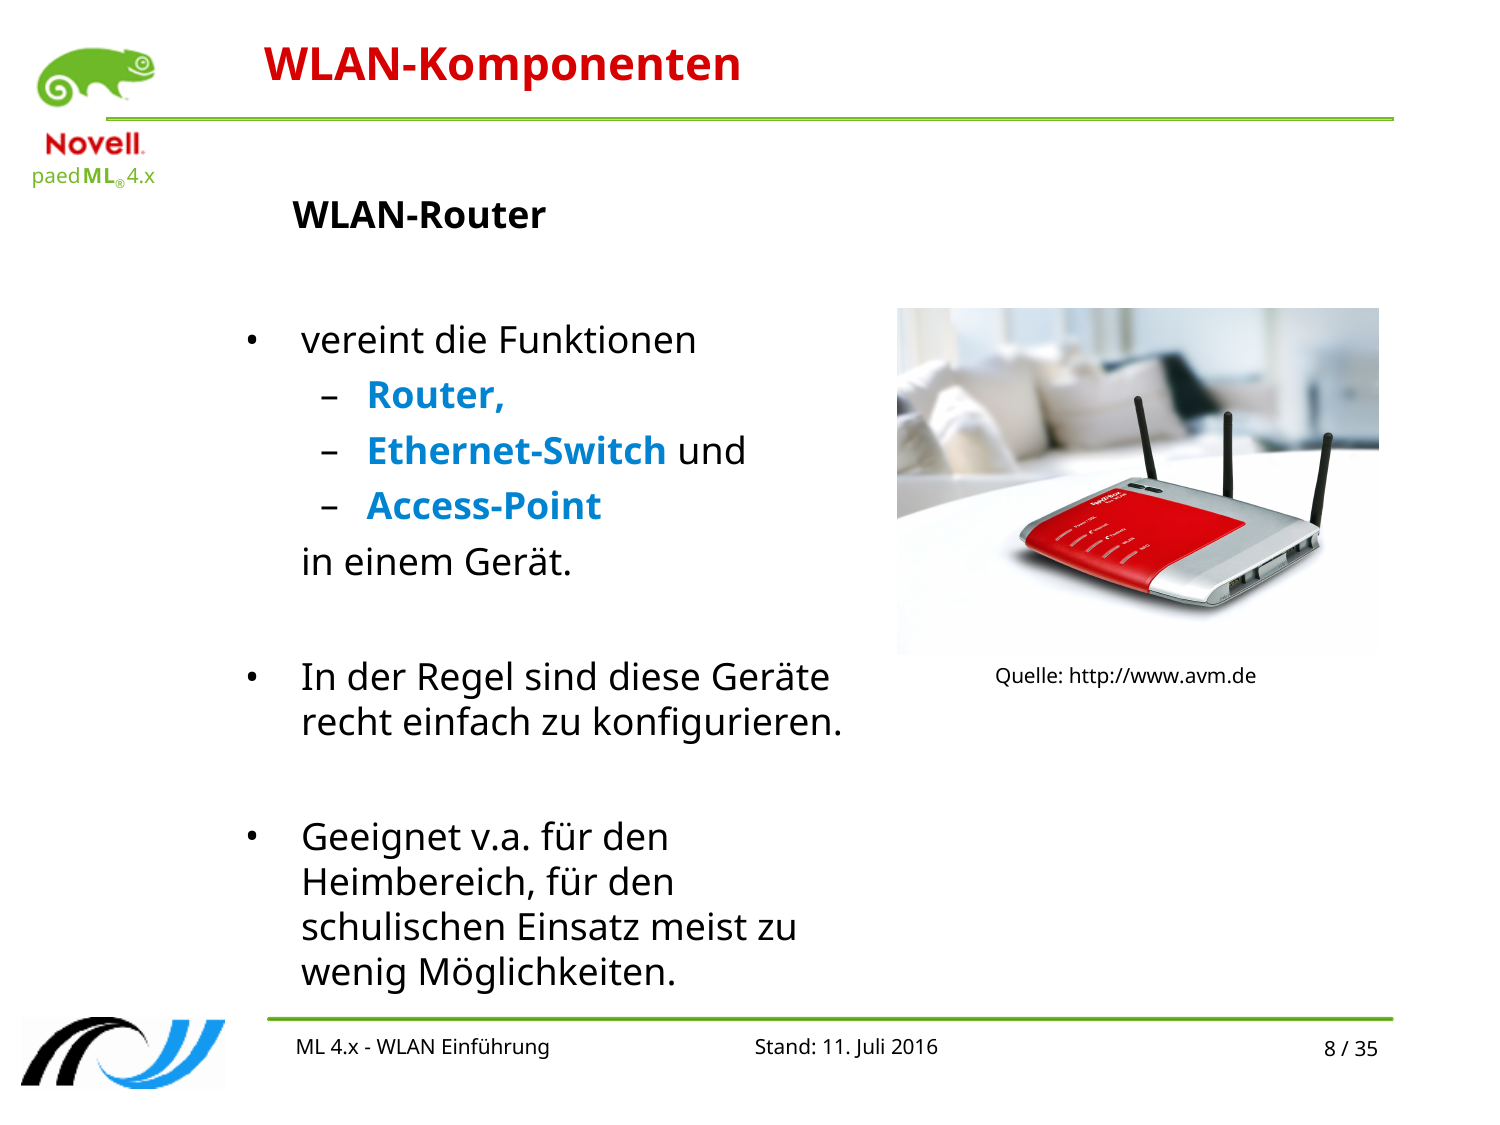

# WLAN-Komponenten
WLAN-Router
vereint die Funktionen
Router,
Ethernet-Switch und
Access-Point
in einem Gerät.
In der Regel sind diese Geräte recht einfach zu konfigurieren.
Geeignet v.a. für den Heimbereich, für den schulischen Einsatz meist zu wenig Möglichkeiten.
Quelle: http://www.avm.de
ML 4.x - WLAN Einführung
11. Juli 2016
8